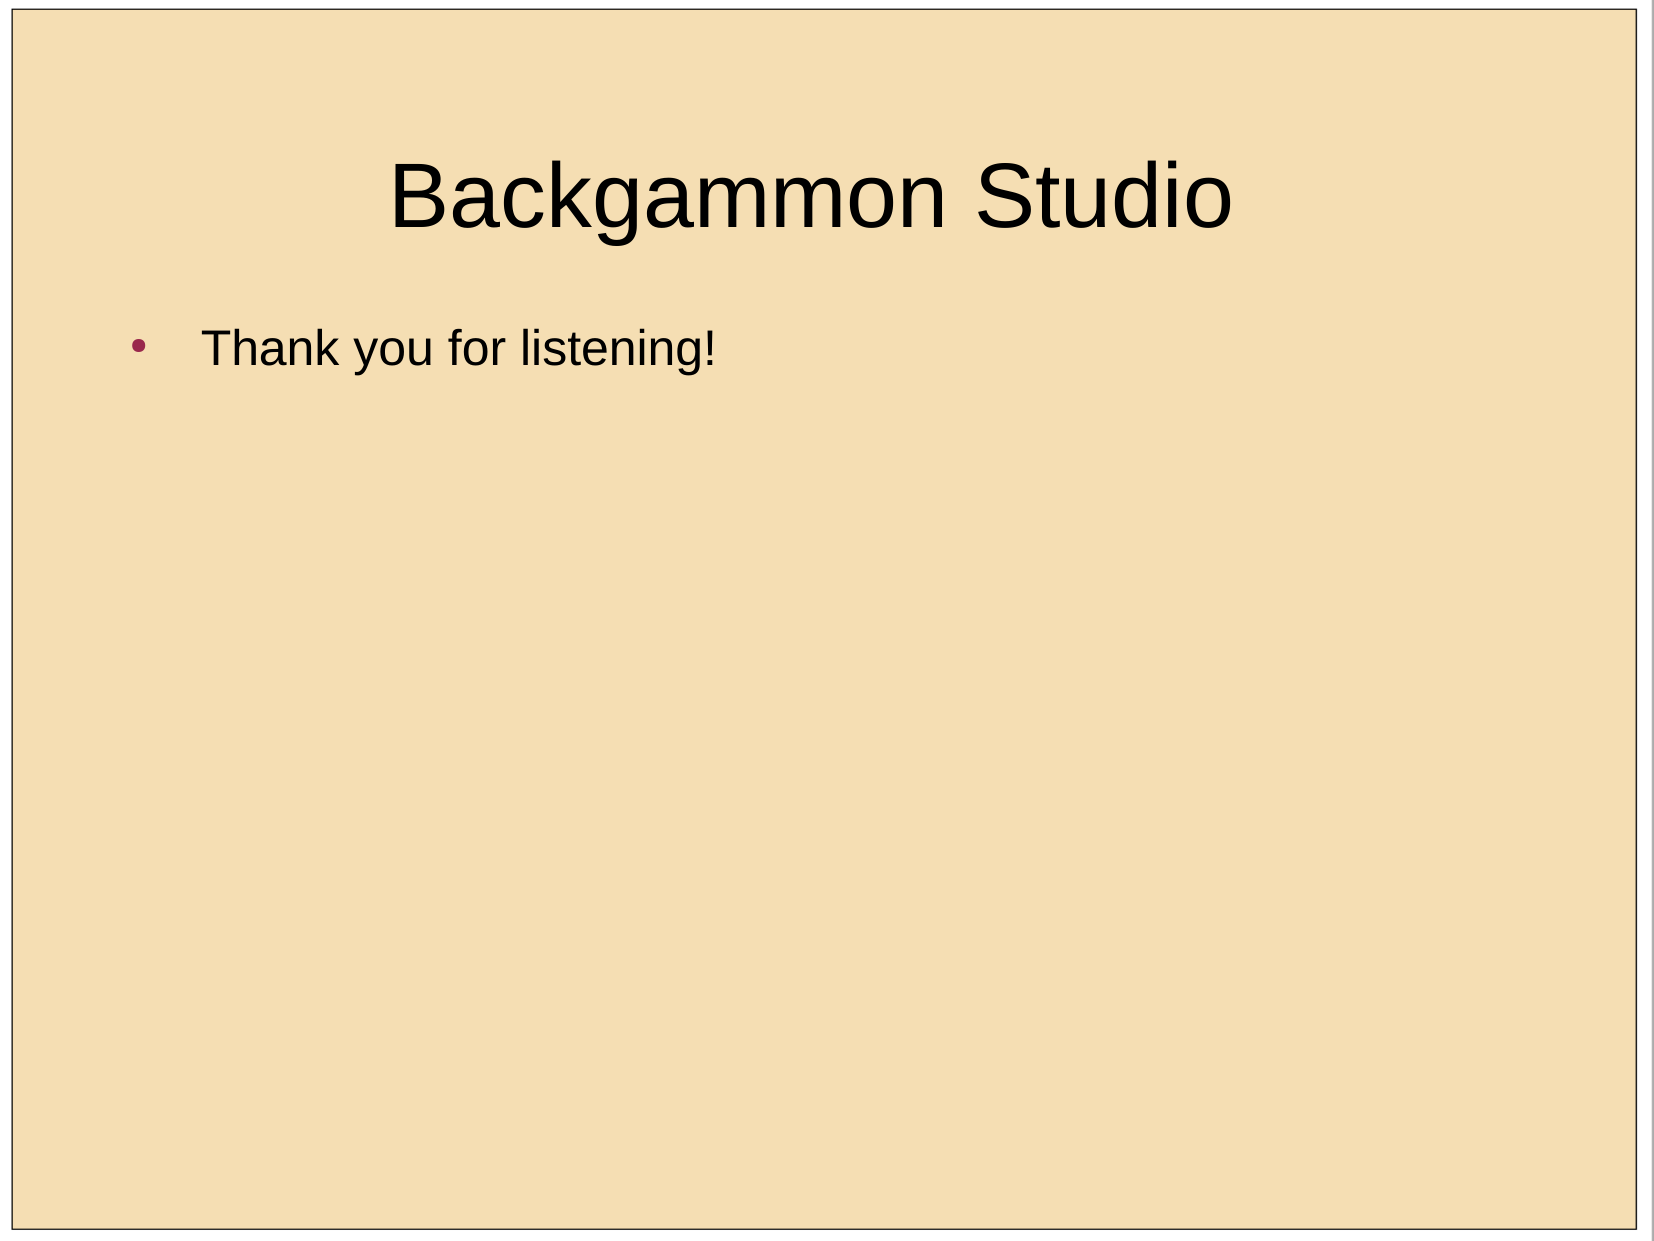

# Backgammon Studio
Thank you for listening!